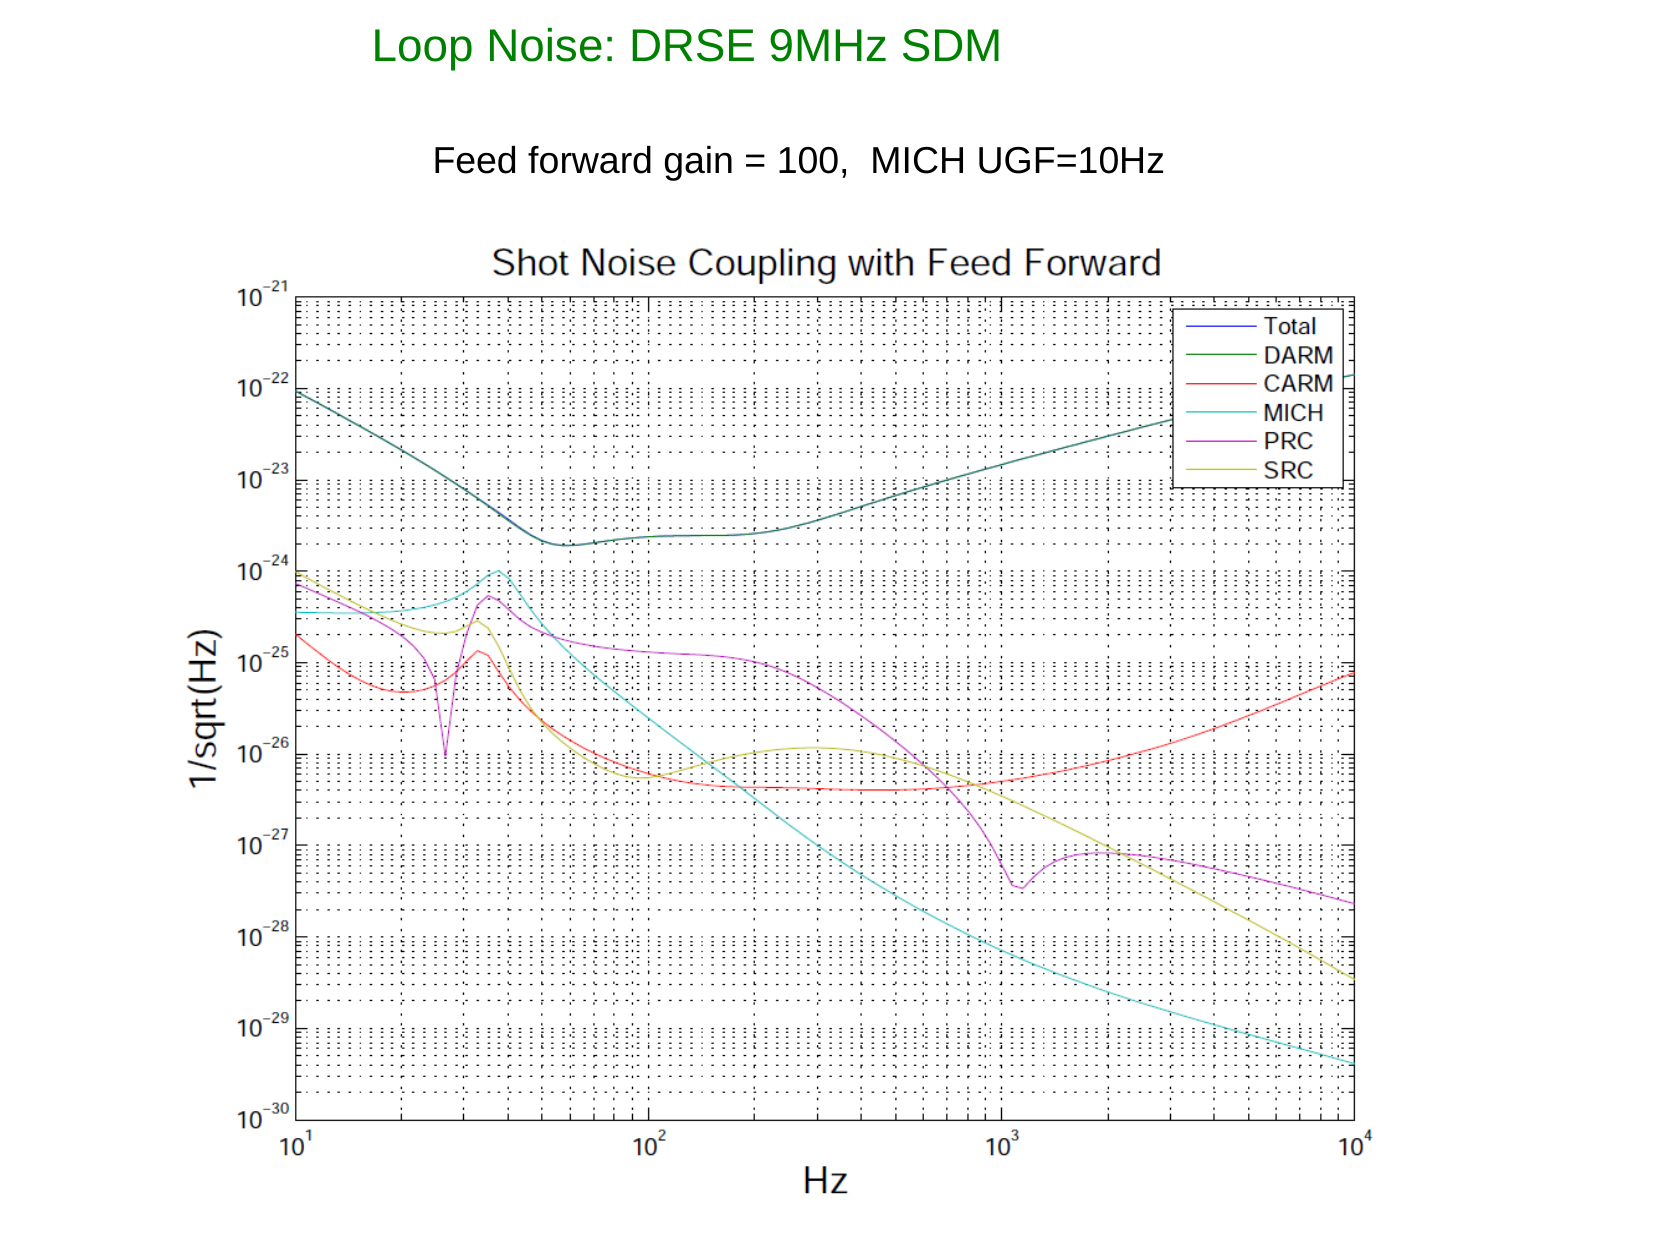

Loop Noise: DRSE 9MHz SDM
Feed forward gain = 100, MICH UGF=10Hz